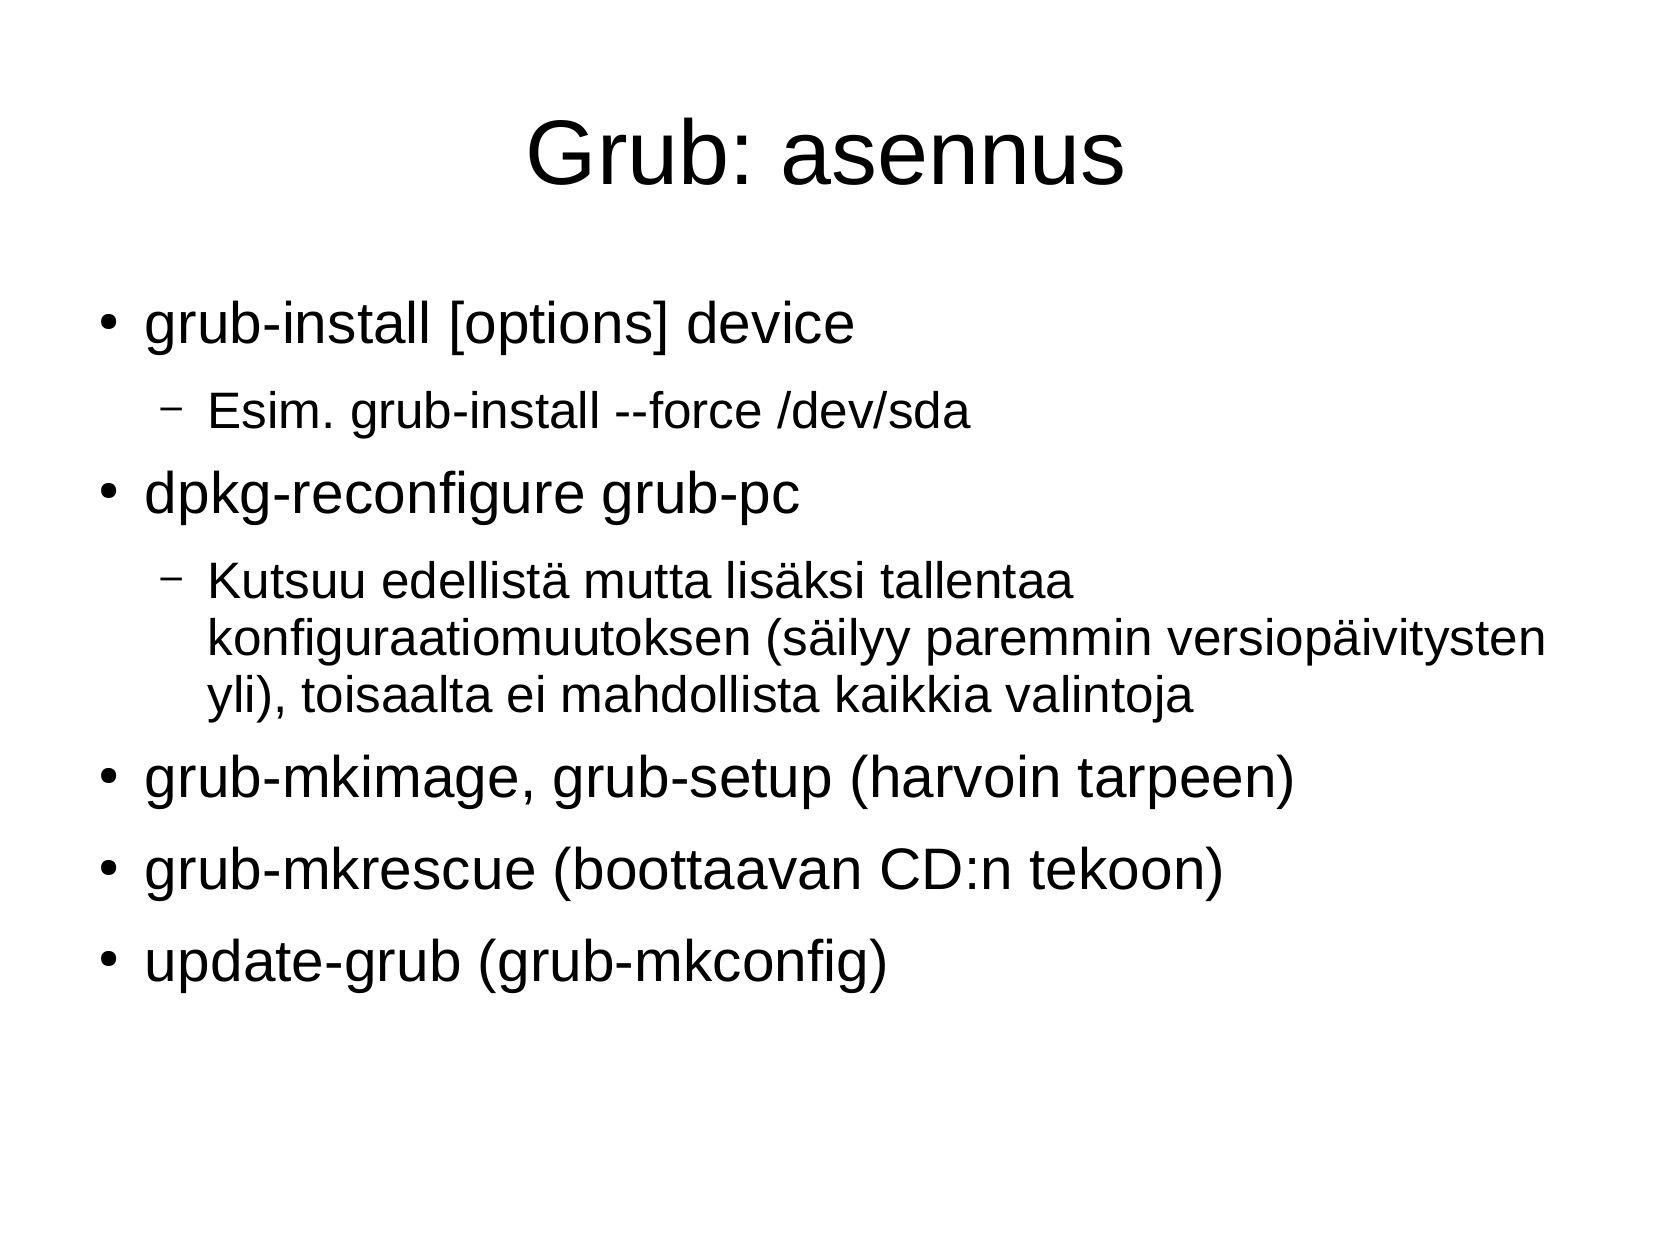

# Grub: asennus
grub-install [options] device
Esim. grub-install --force /dev/sda
dpkg-reconfigure grub-pc
Kutsuu edellistä mutta lisäksi tallentaa konfiguraatiomuutoksen (säilyy paremmin versiopäivitysten yli), toisaalta ei mahdollista kaikkia valintoja
grub-mkimage, grub-setup (harvoin tarpeen)
grub-mkrescue (boottaavan CD:n tekoon)
update-grub (grub-mkconfig)